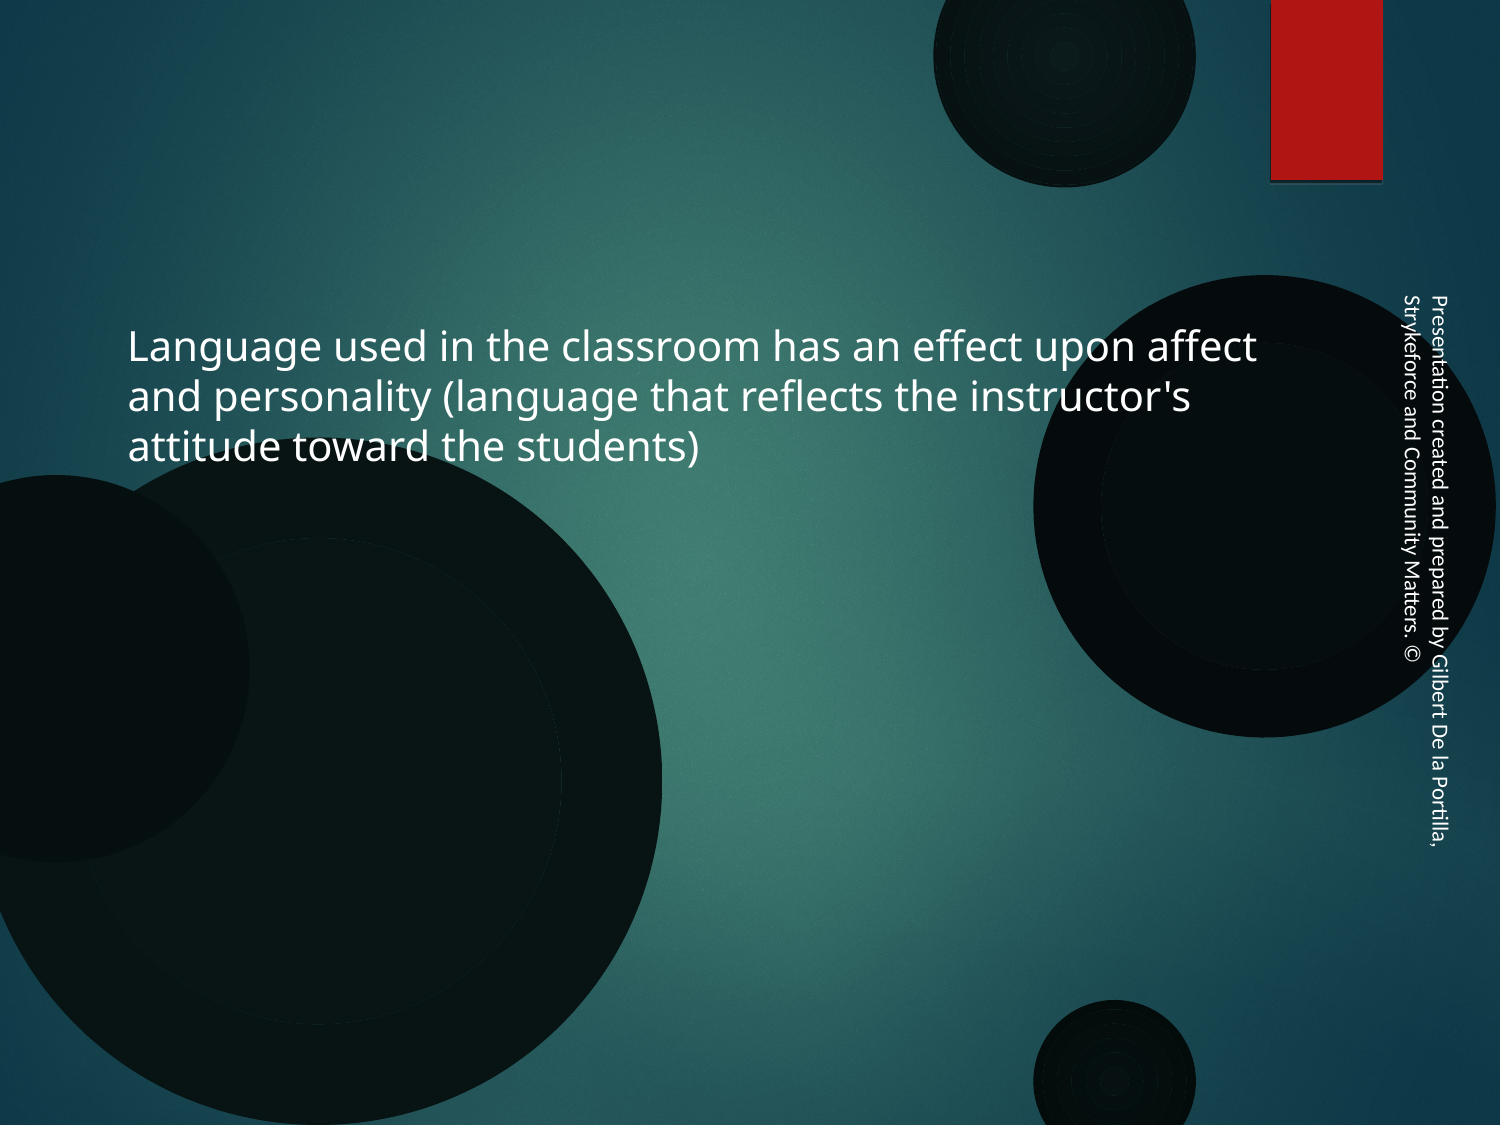

# Language used in the classroom has an effect upon affect and personality (language that reflects the instructor's attitude toward the students)
Presentation created and prepared by Gilbert De la Portilla, Strykeforce and Community Matters. ©